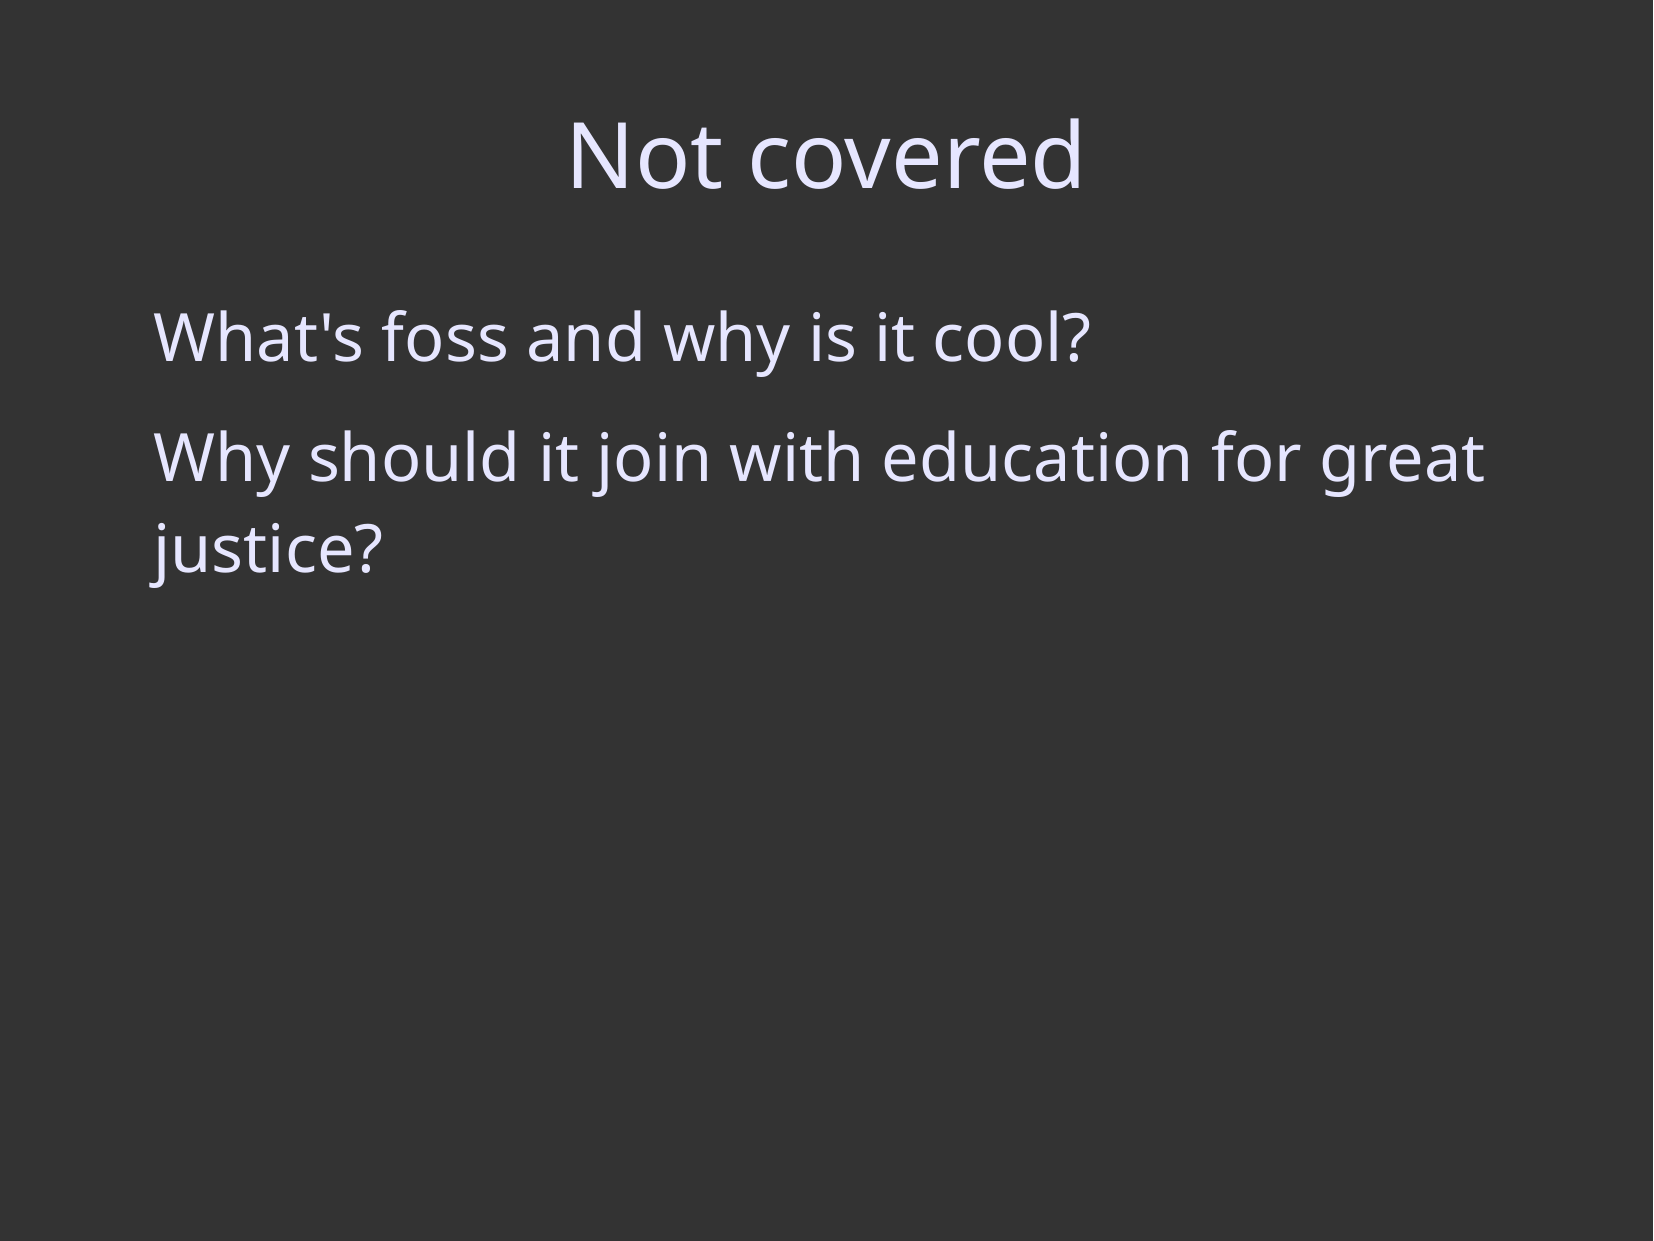

# Not covered
What's foss and why is it cool?
Why should it join with education for great justice?